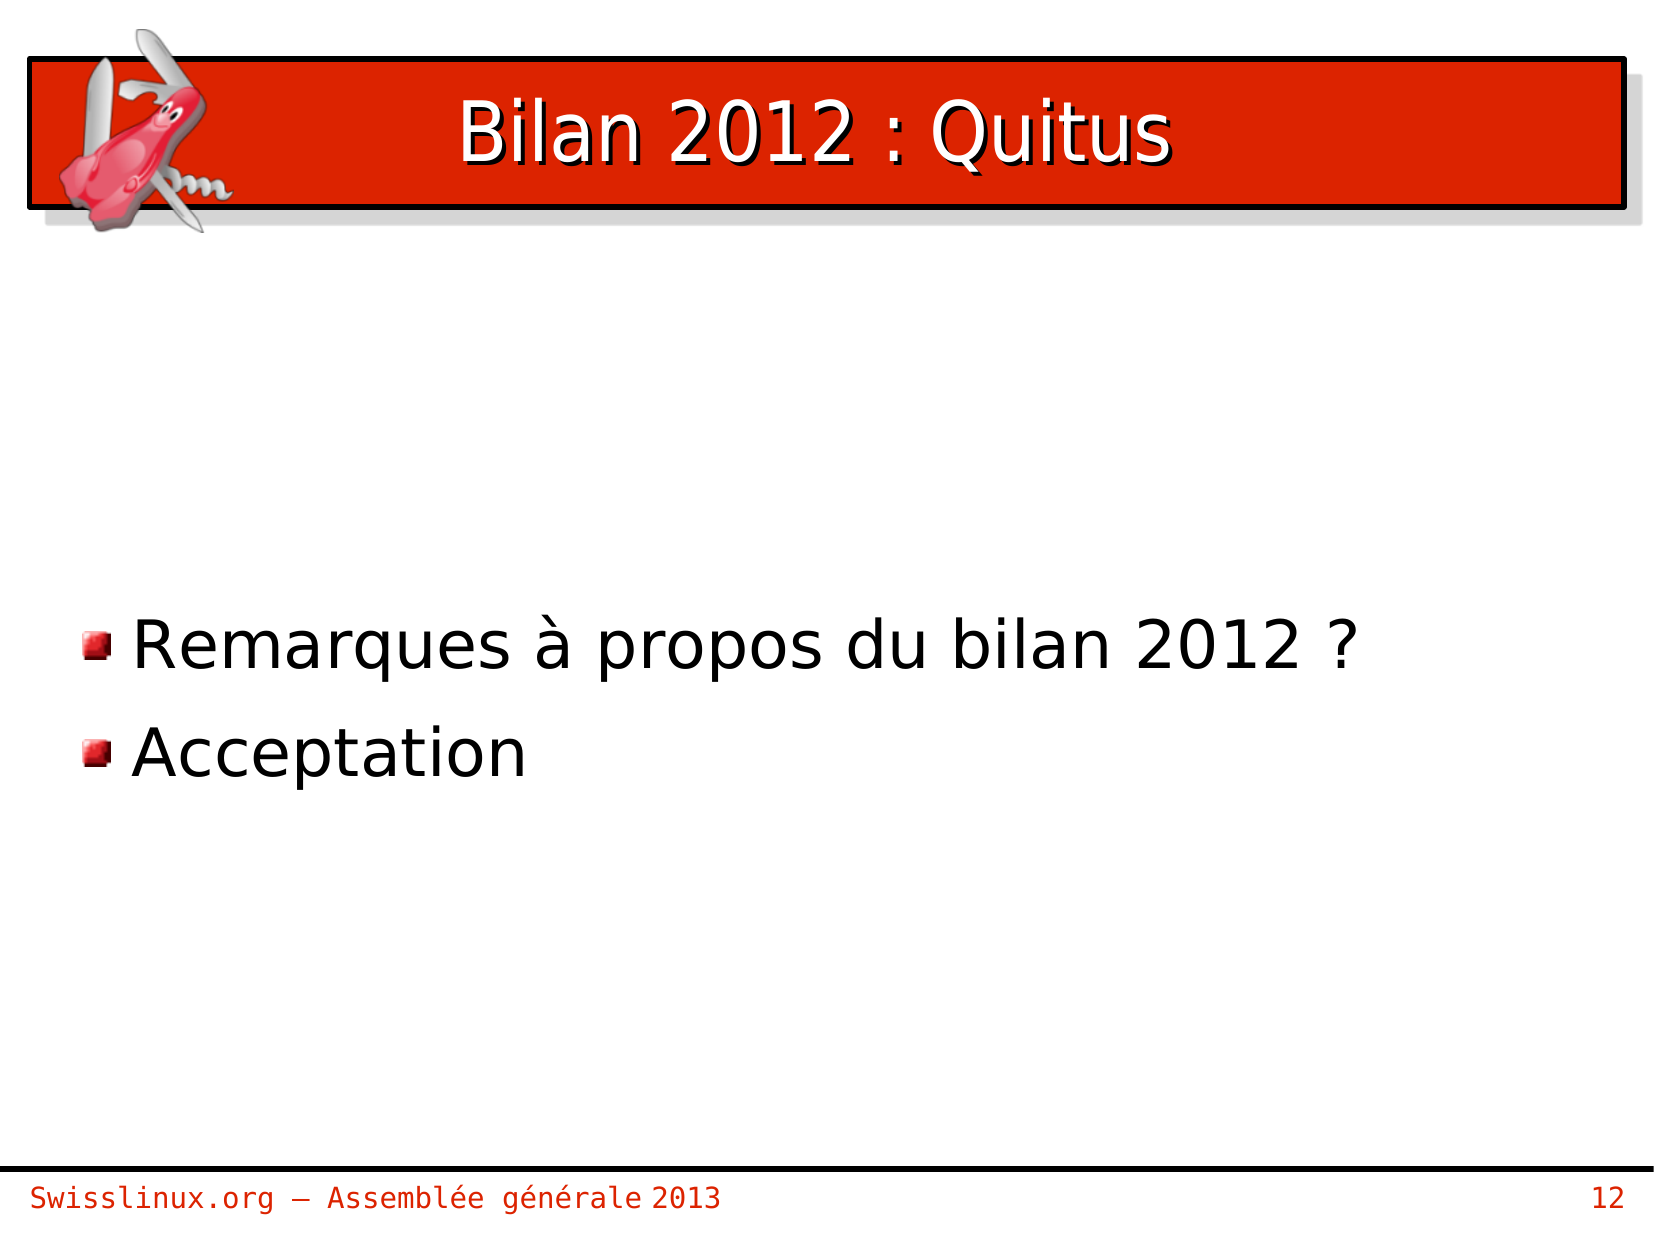

# Bilan 2012 : Quitus
 Remarques à propos du bilan 2012 ?
 Acceptation
25 Janvier 2013
12